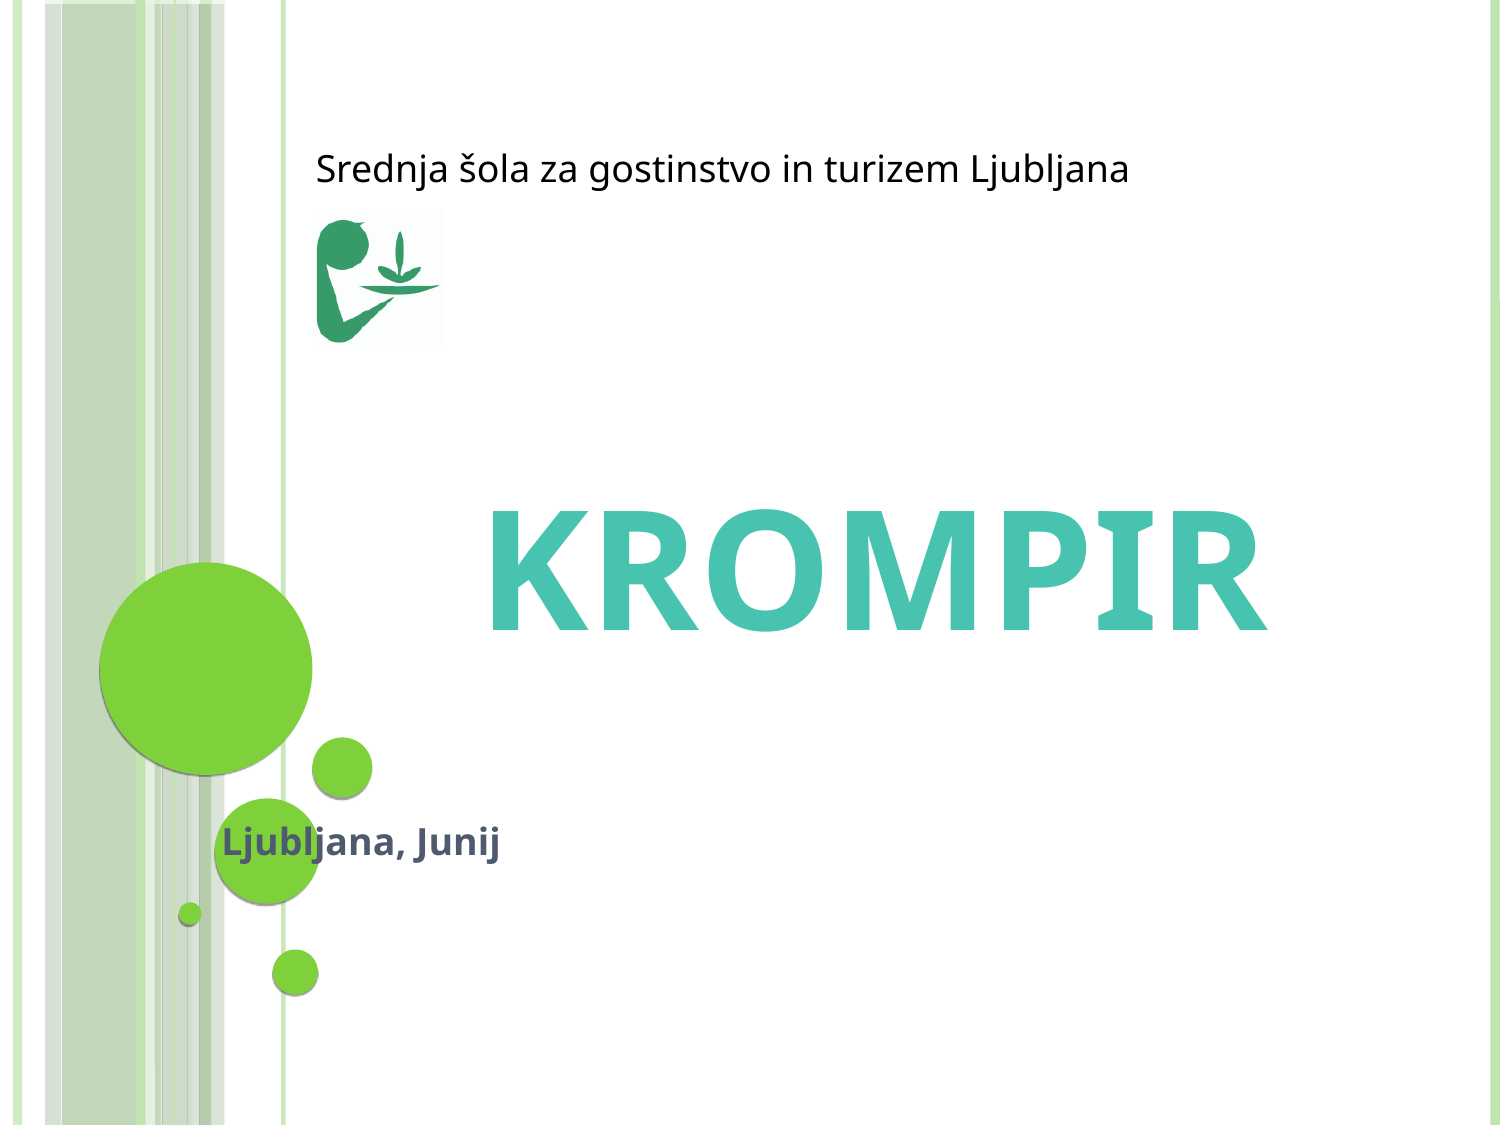

Srednja šola za gostinstvo in turizem Ljubljana
KROMPIR
# Ljubljana, Junij